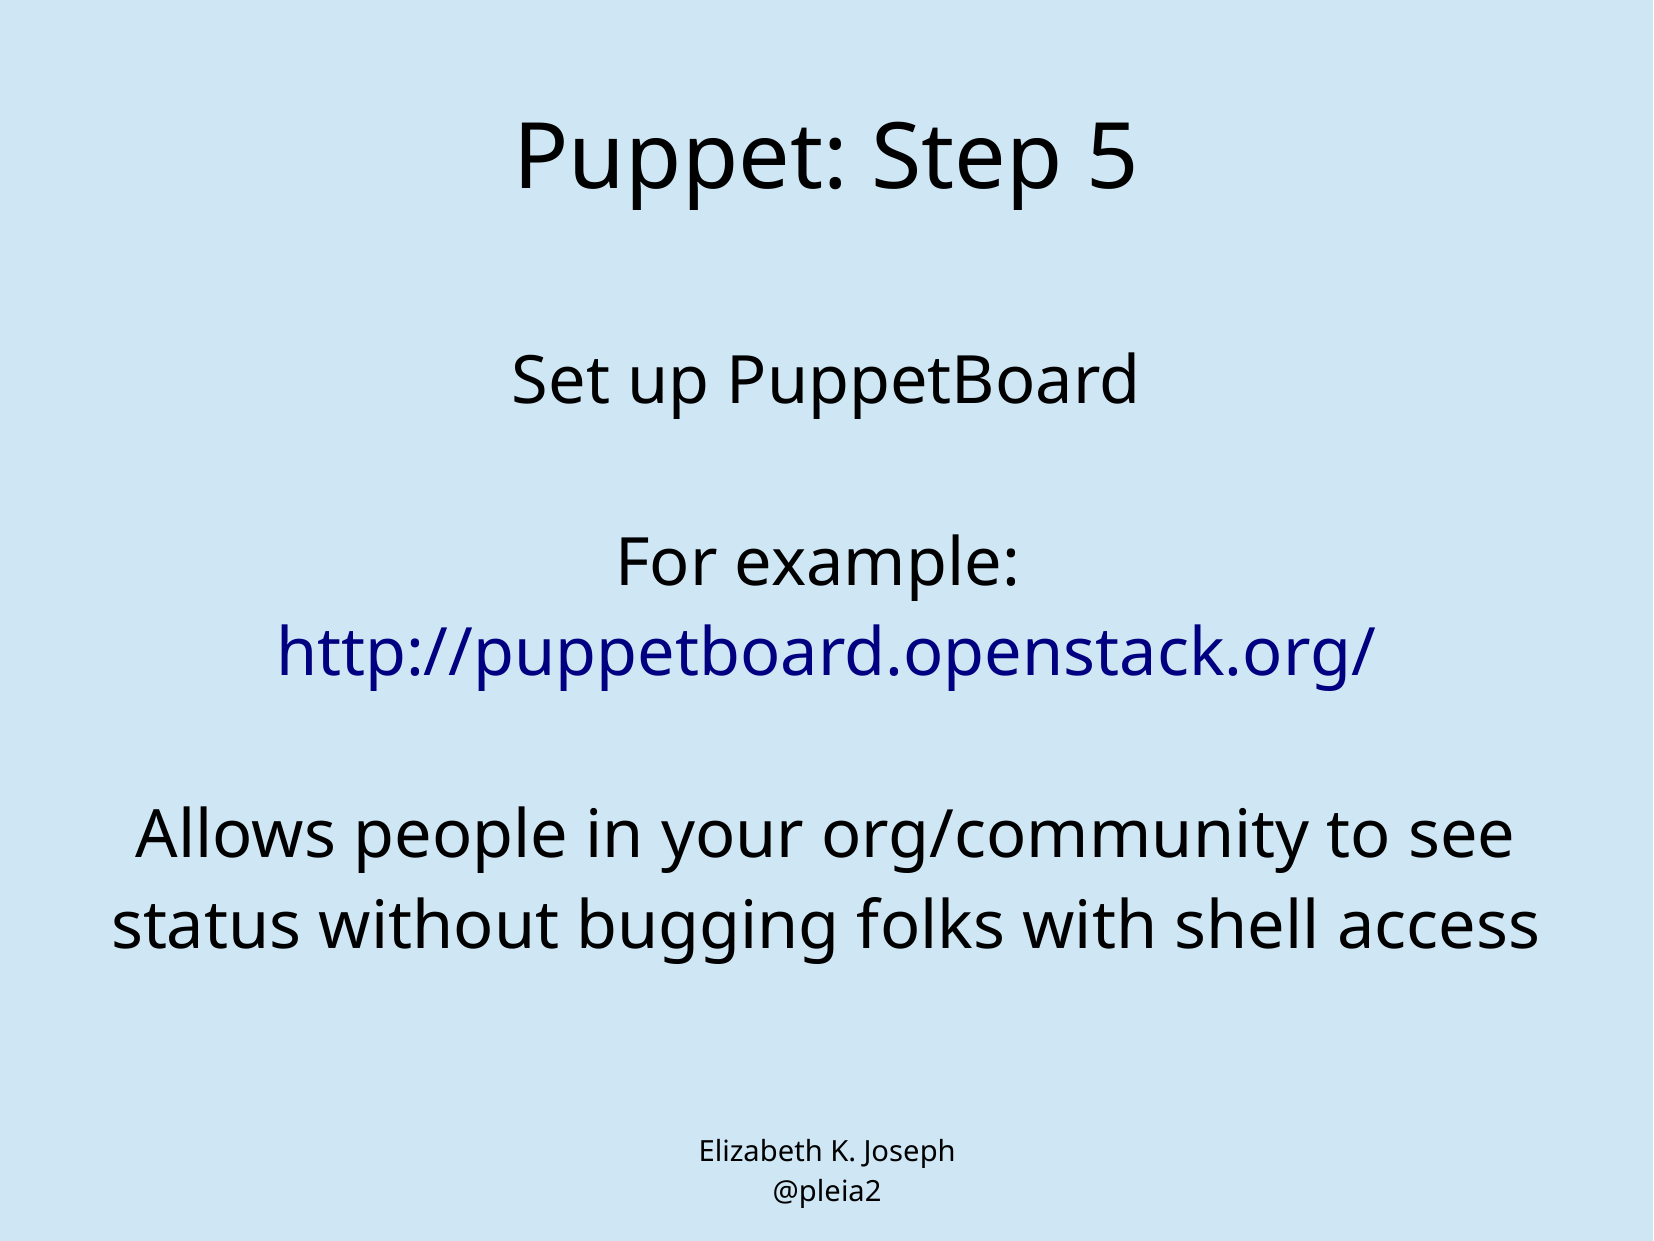

# Puppet: Step 5
Set up PuppetBoard
For example: http://puppetboard.openstack.org/
Allows people in your org/community to see status without bugging folks with shell access